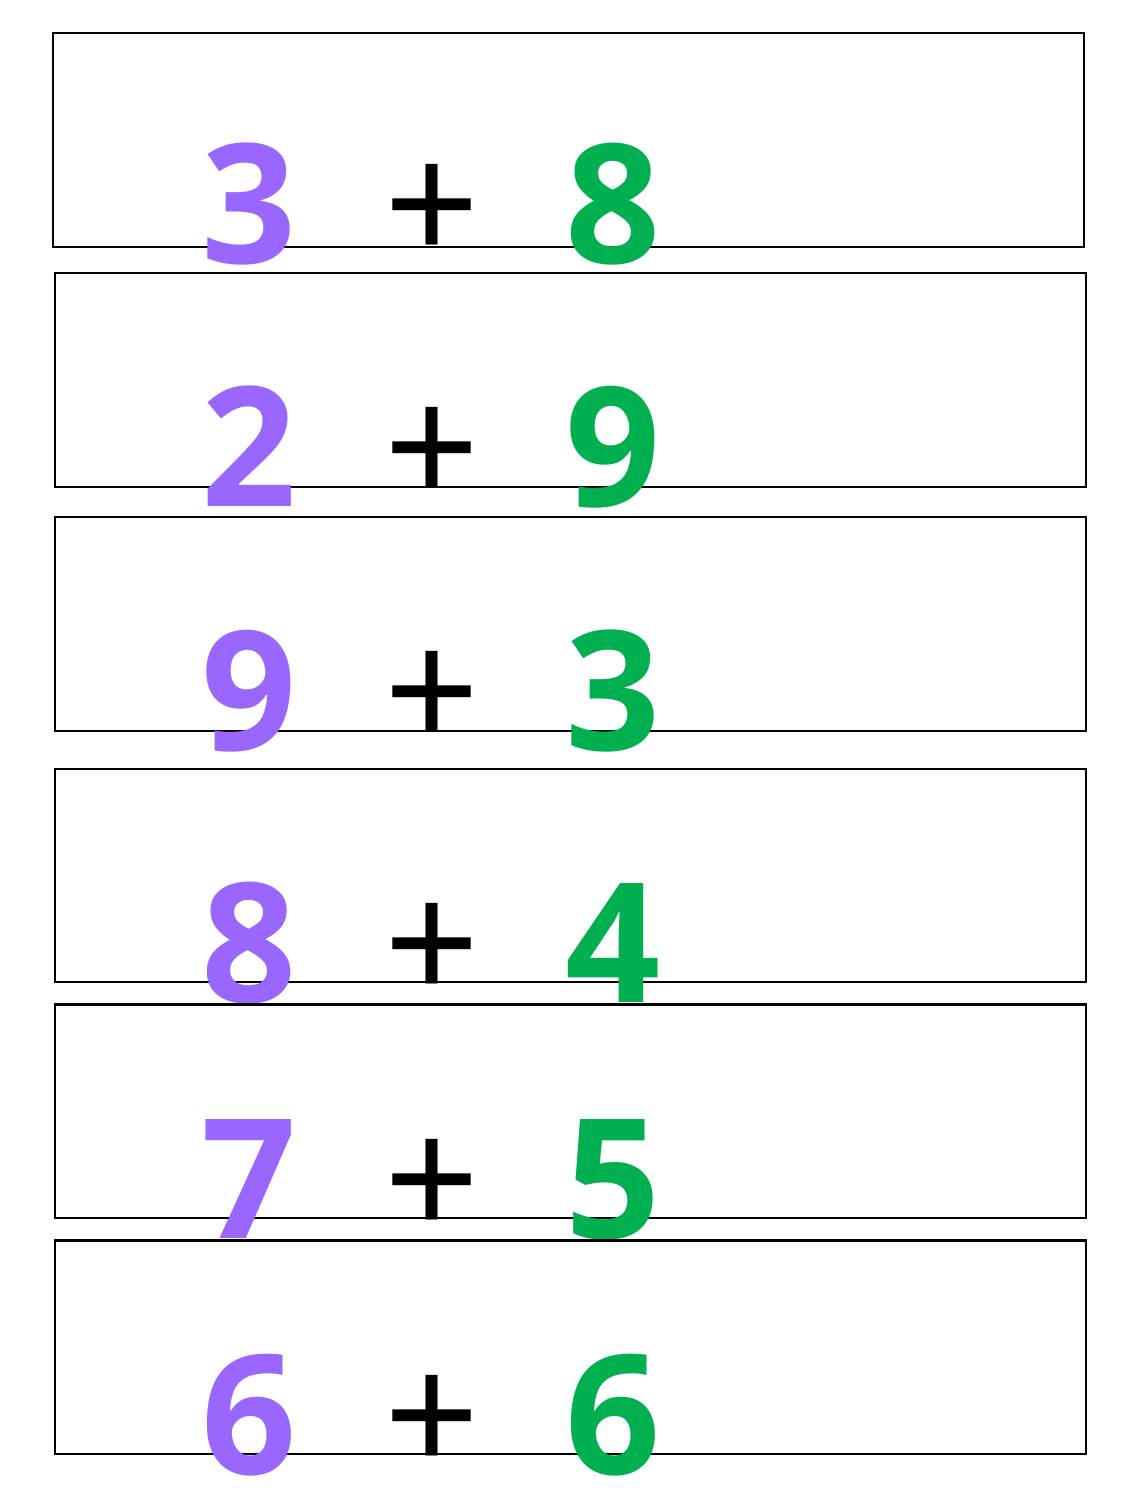

3 + 8
2 + 9
9 + 3
8 + 4
7 + 5
6 + 6